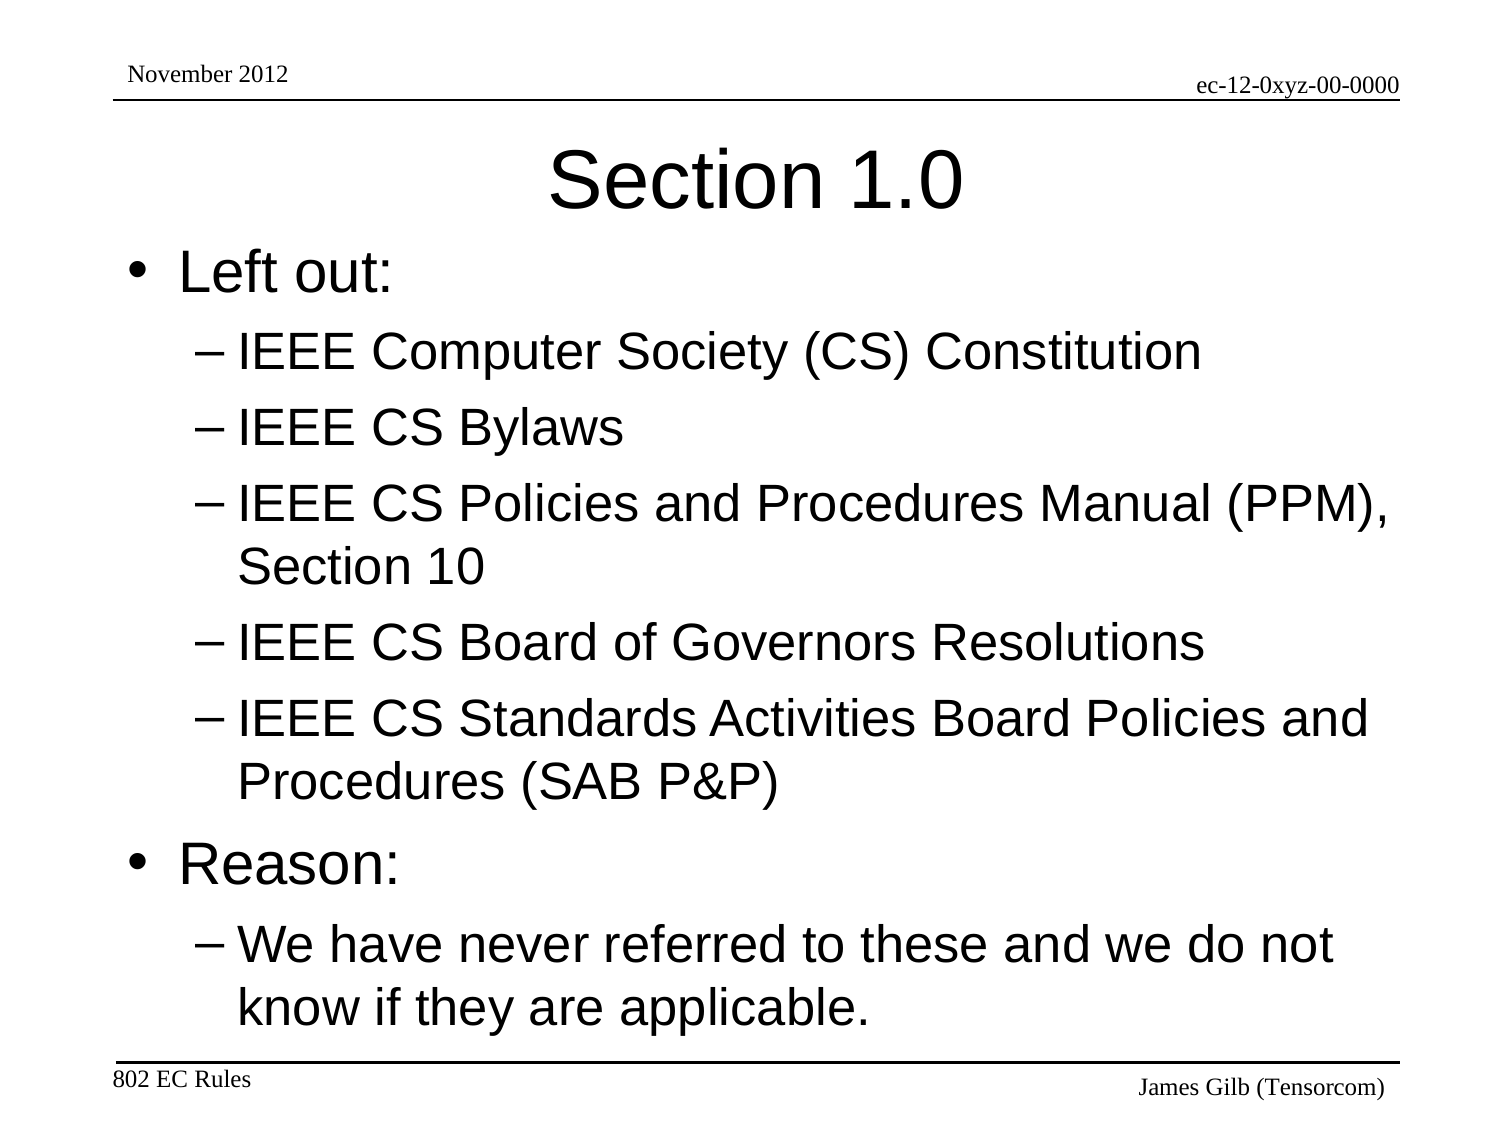

# Section 1.0
Left out:
IEEE Computer Society (CS) Constitution
IEEE CS Bylaws
IEEE CS Policies and Procedures Manual (PPM), Section 10
IEEE CS Board of Governors Resolutions
IEEE CS Standards Activities Board Policies and Procedures (SAB P&P)
Reason:
We have never referred to these and we do not know if they are applicable.